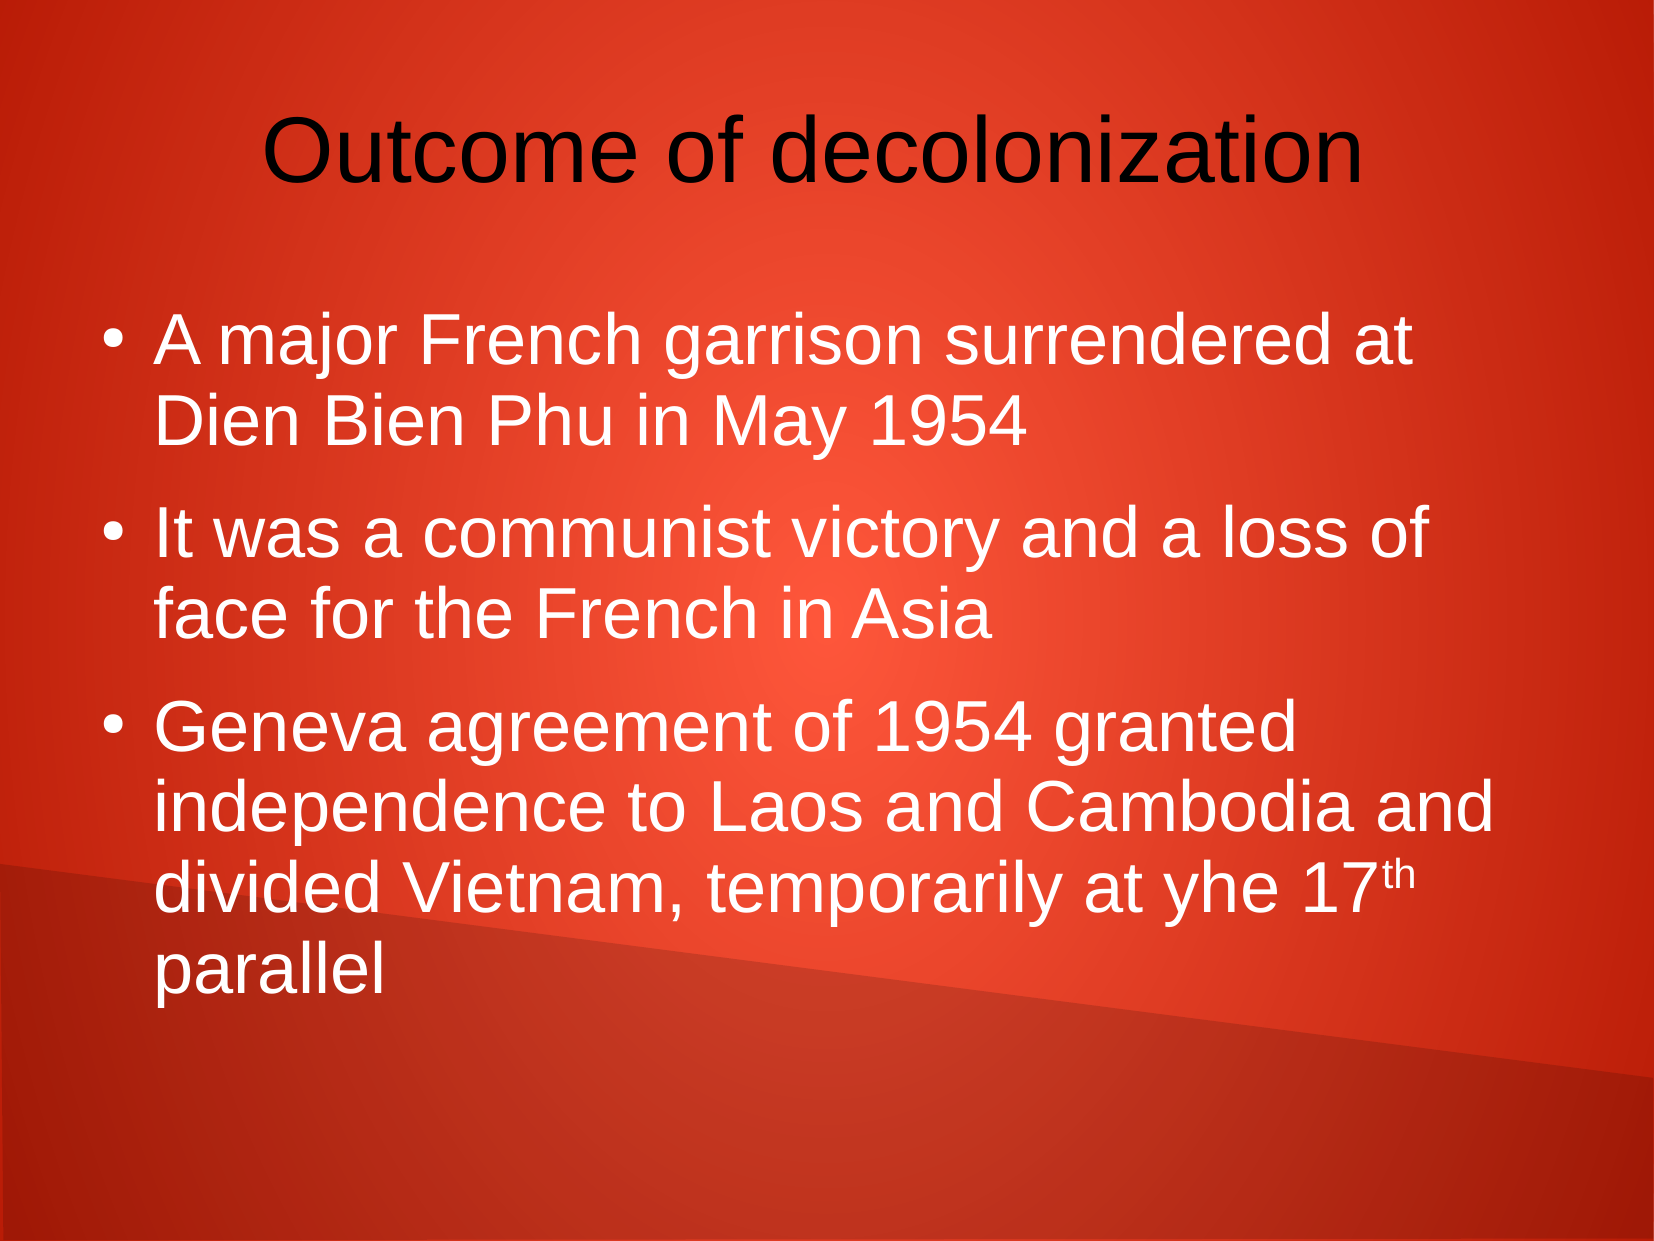

# Outcome of decolonization
A major French garrison surrendered at Dien Bien Phu in May 1954
It was a communist victory and a loss of face for the French in Asia
Geneva agreement of 1954 granted independence to Laos and Cambodia and divided Vietnam, temporarily at yhe 17th parallel